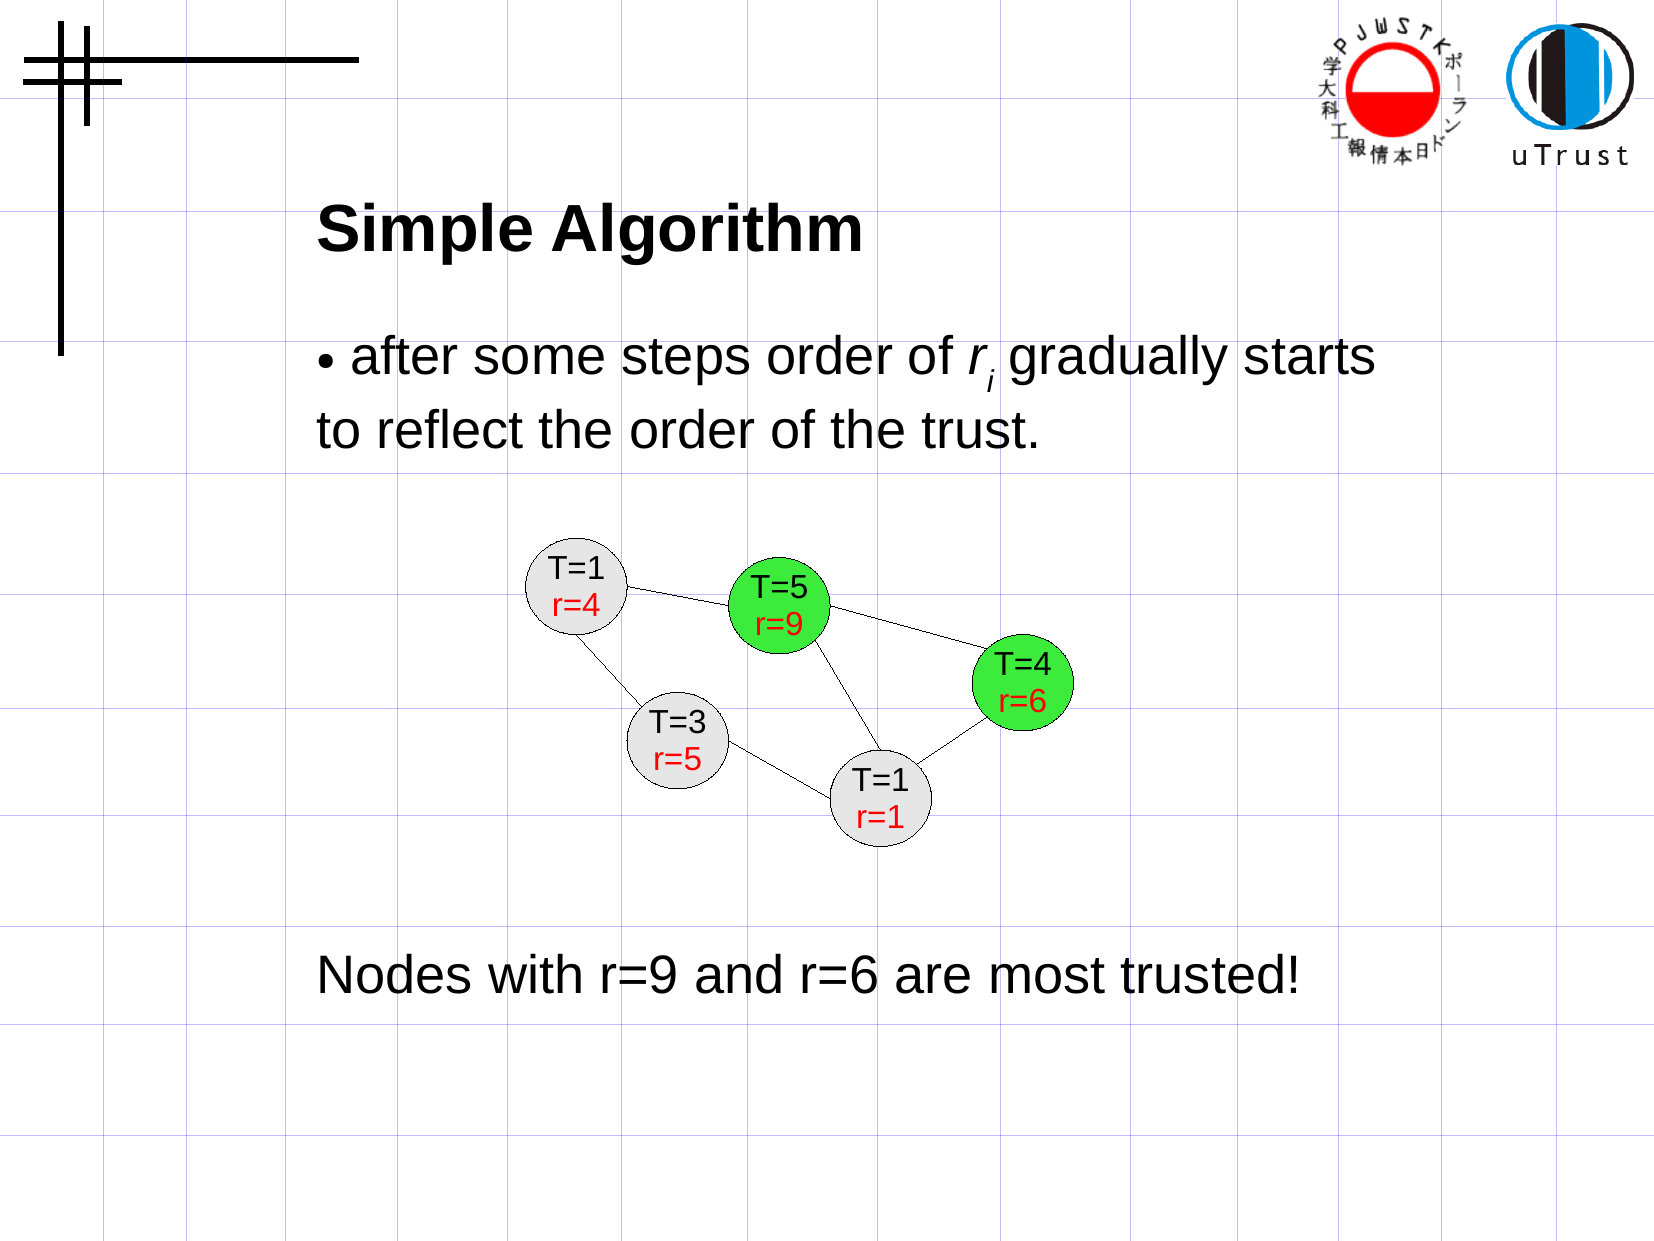

Simple Algorithm
 after some steps order of ri gradually starts to reflect the order of the trust.
Nodes with r=9 and r=6 are most trusted!
T=1
r=4
T=5
r=9
T=4
r=6
T=3
r=5
T=1
r=1